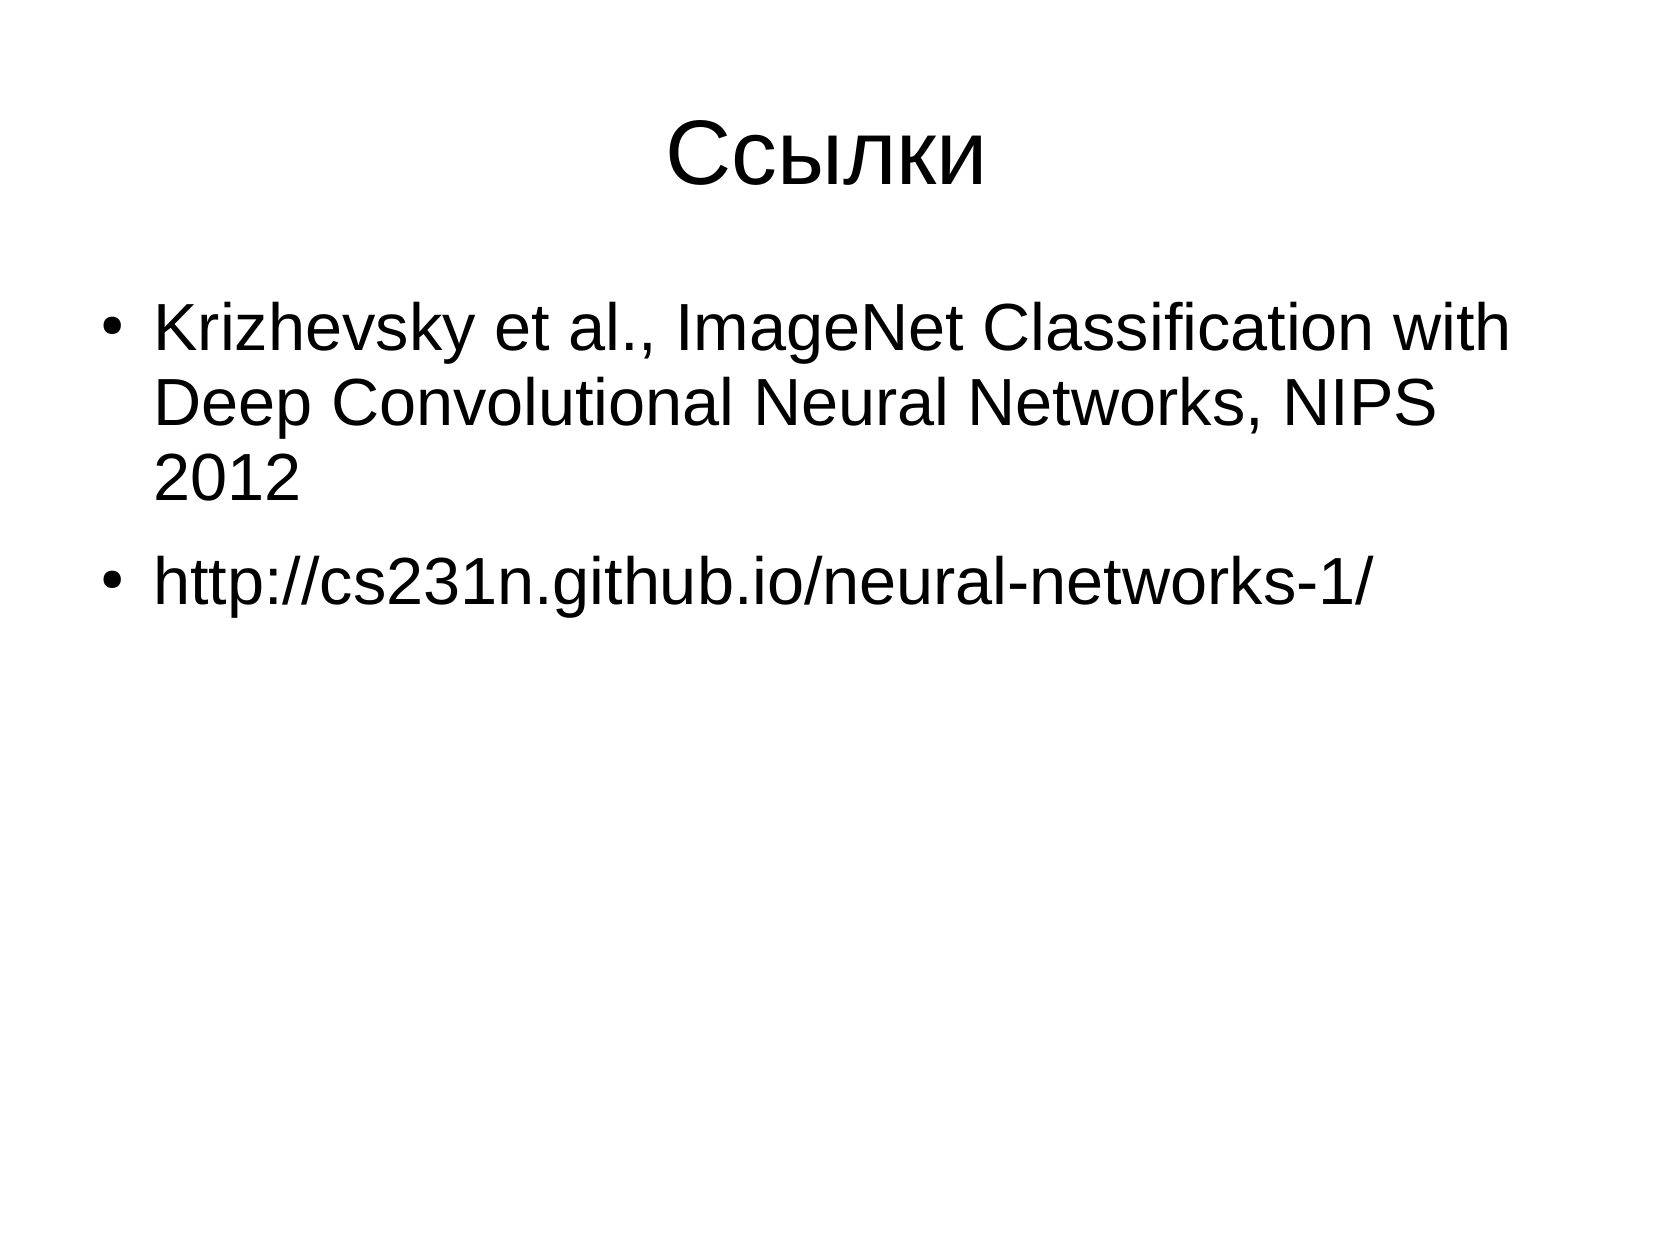

# Ссылки
Krizhevsky et al., ImageNet Classification with Deep Convolutional Neural Networks, NIPS 2012
http://cs231n.github.io/neural-networks-1/